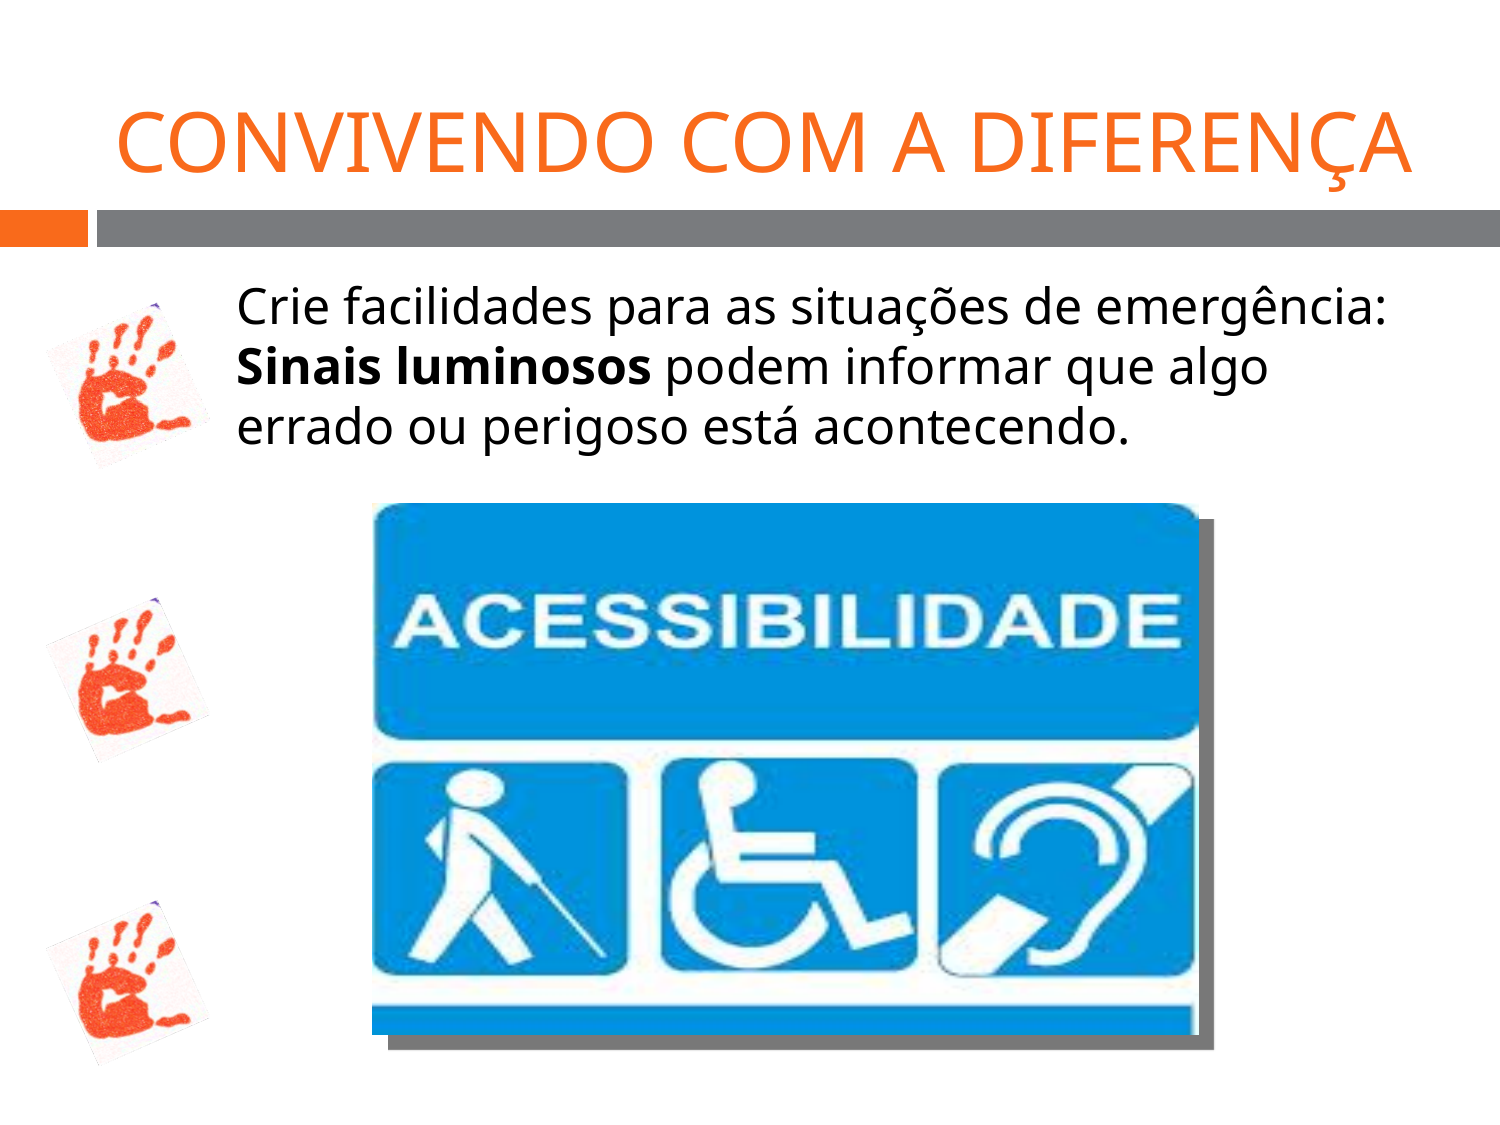

# CONVIVENDO COM A DIFERENÇA
Crie facilidades para as situações de emergência: Sinais luminosos podem informar que algo errado ou perigoso está acontecendo.